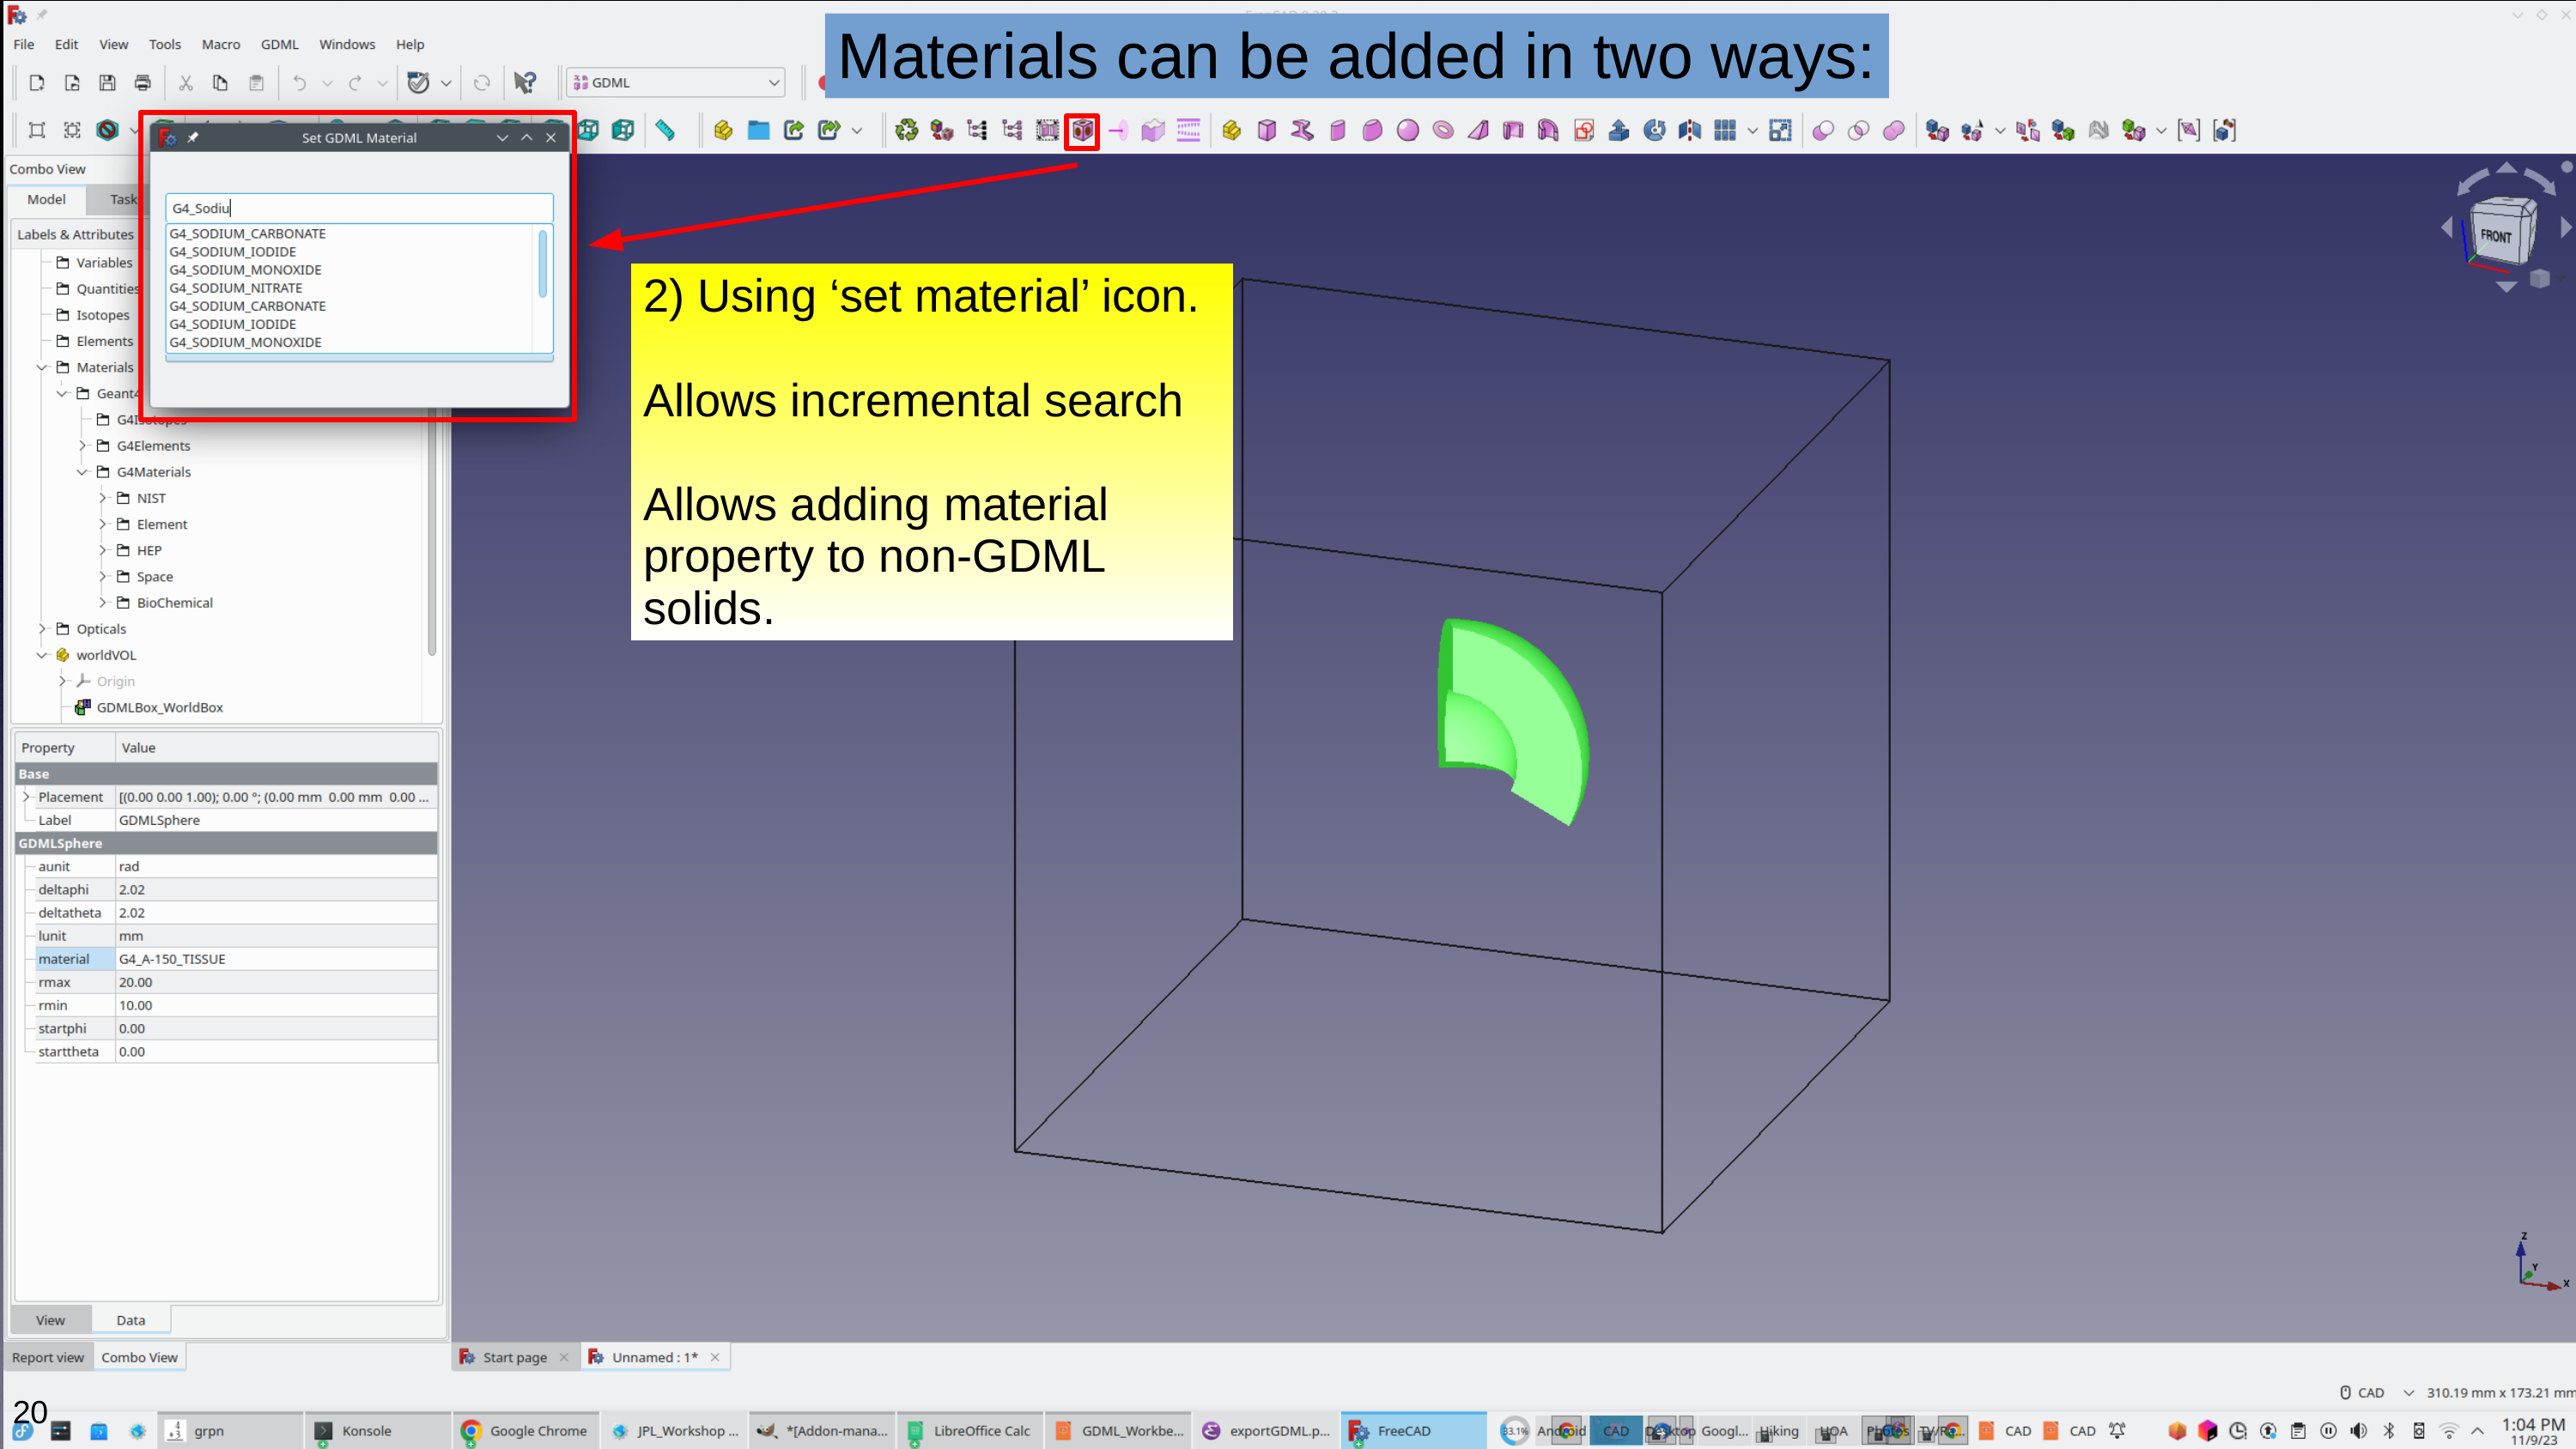

Materials can be added in two ways:
2) Using ‘set material’ icon.
Allows incremental search
Allows adding material property to non-GDML solids.
20